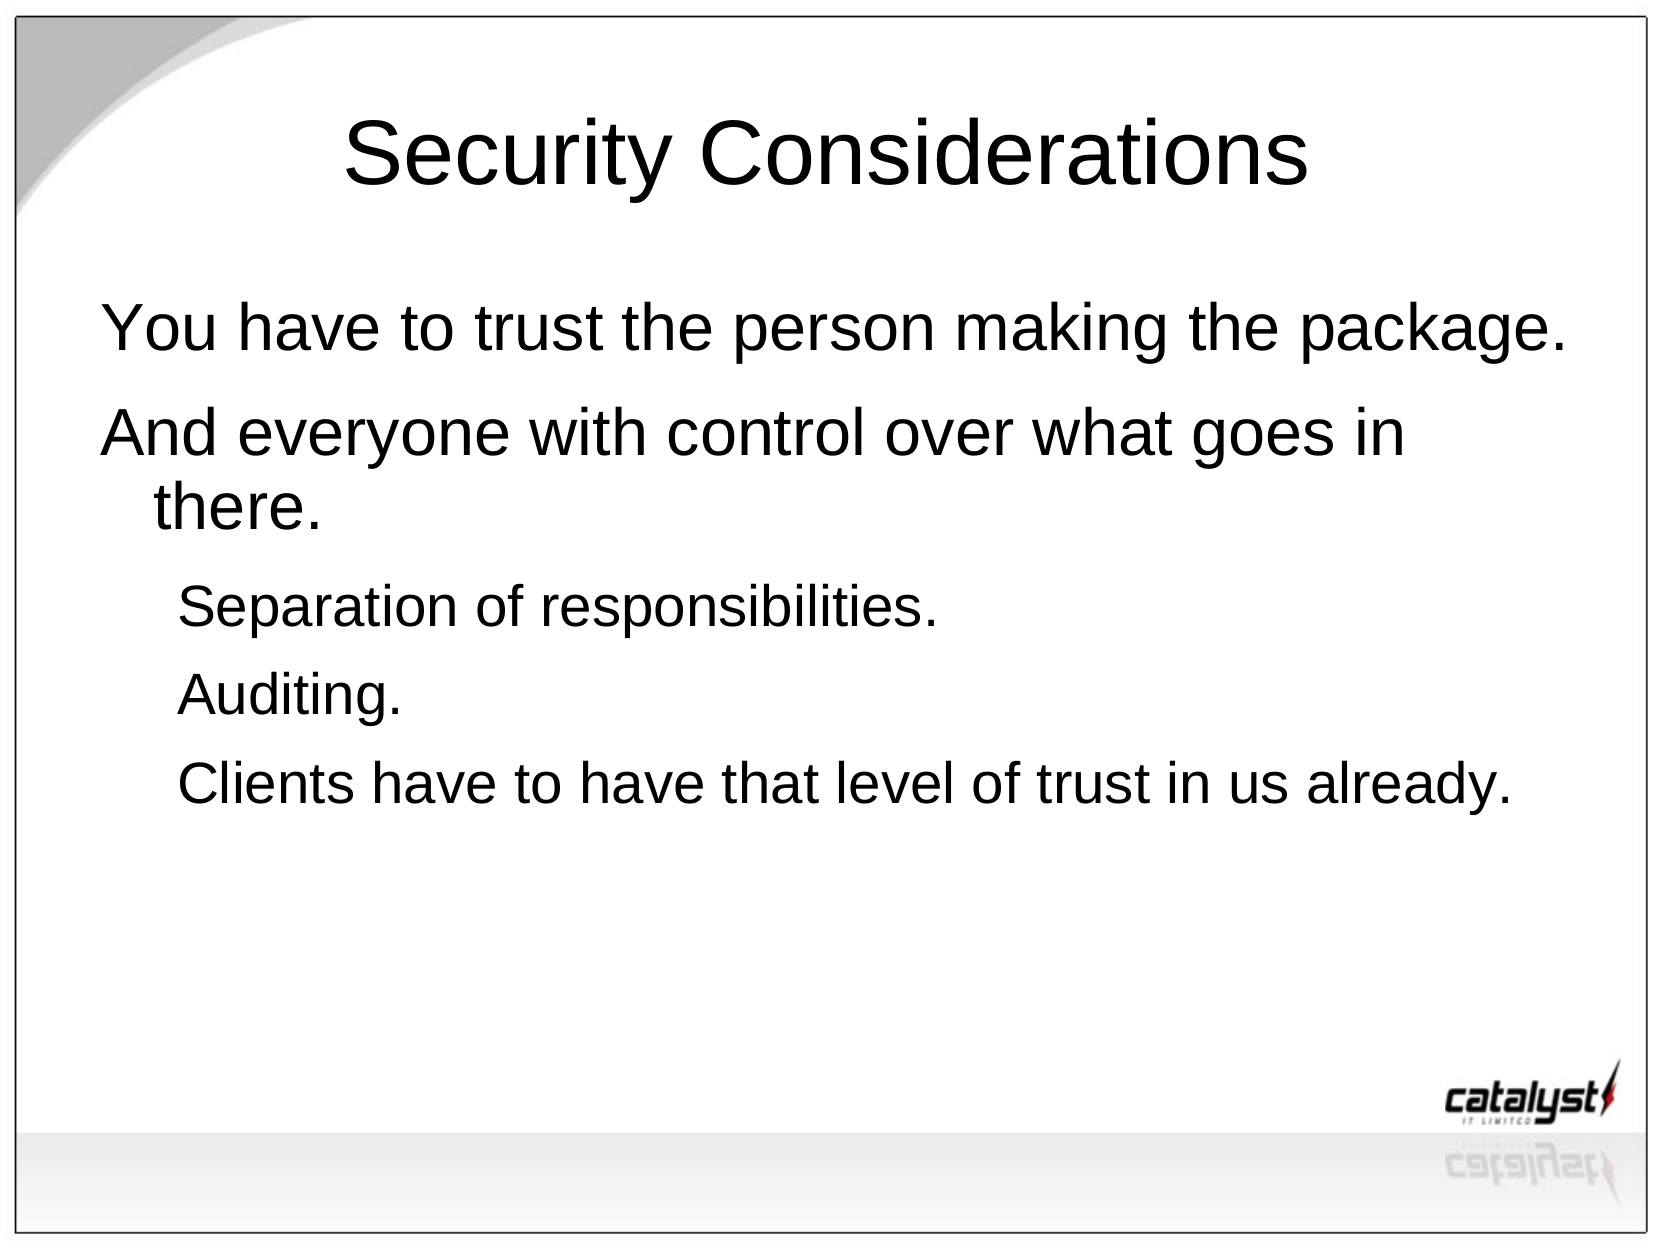

# Security Considerations
You have to trust the person making the package.
And everyone with control over what goes in there.
Separation of responsibilities.
Auditing.
Clients have to have that level of trust in us already.